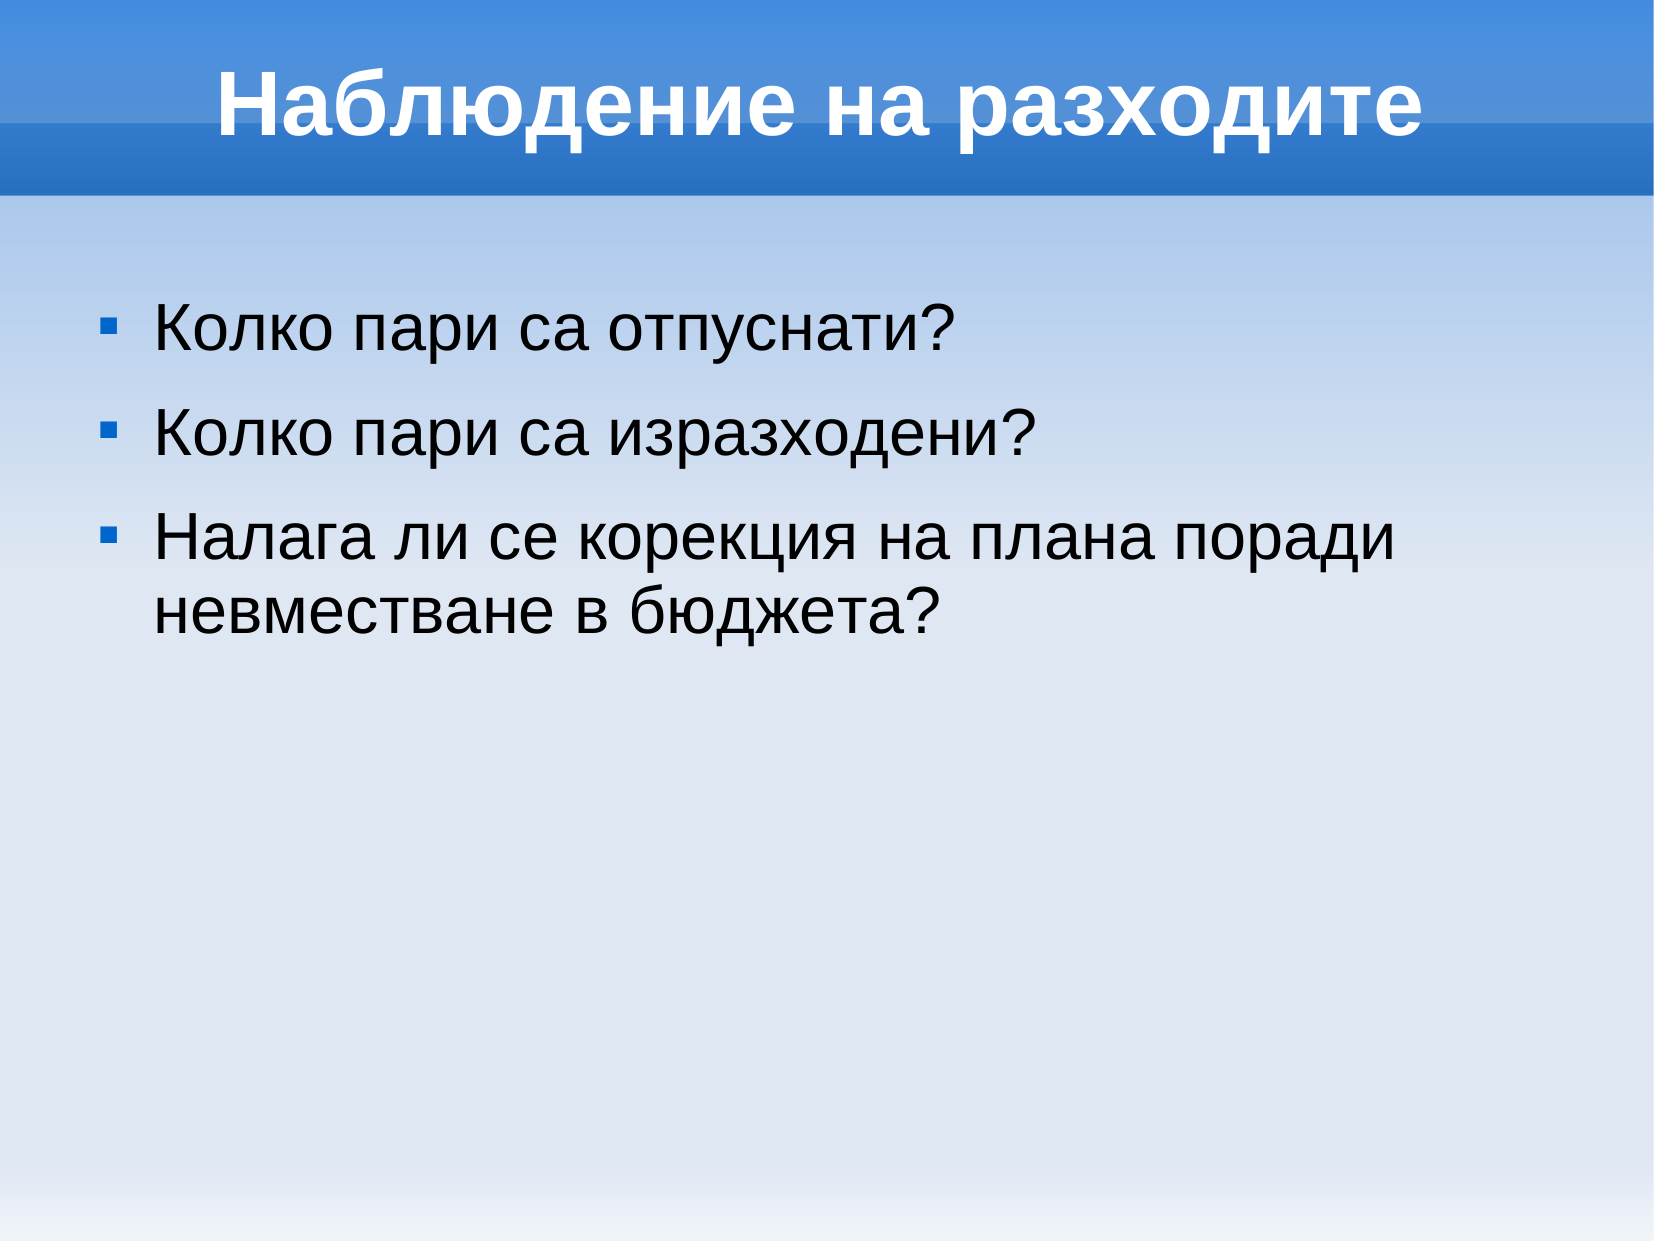

# Наблюдение на разходите
Колко пари са отпуснати?
Колко пари са изразходени?
Налага ли се корекция на плана поради невместване в бюджета?